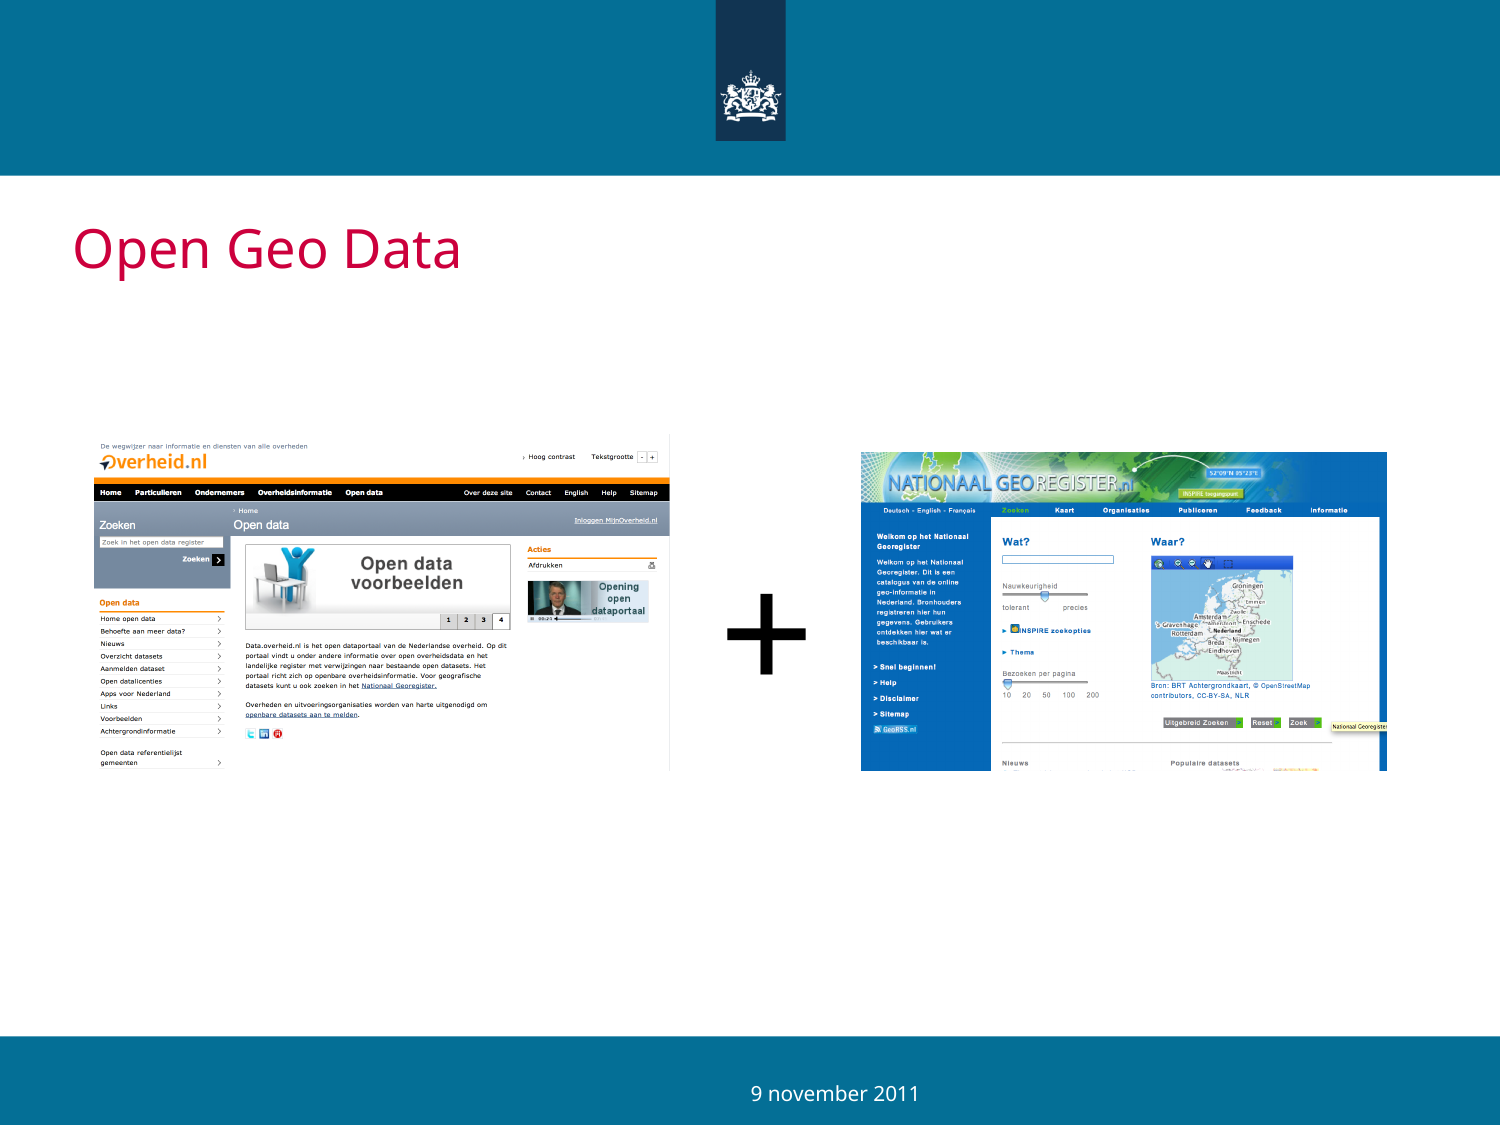

# Open Geo Data
+
9 november 2011